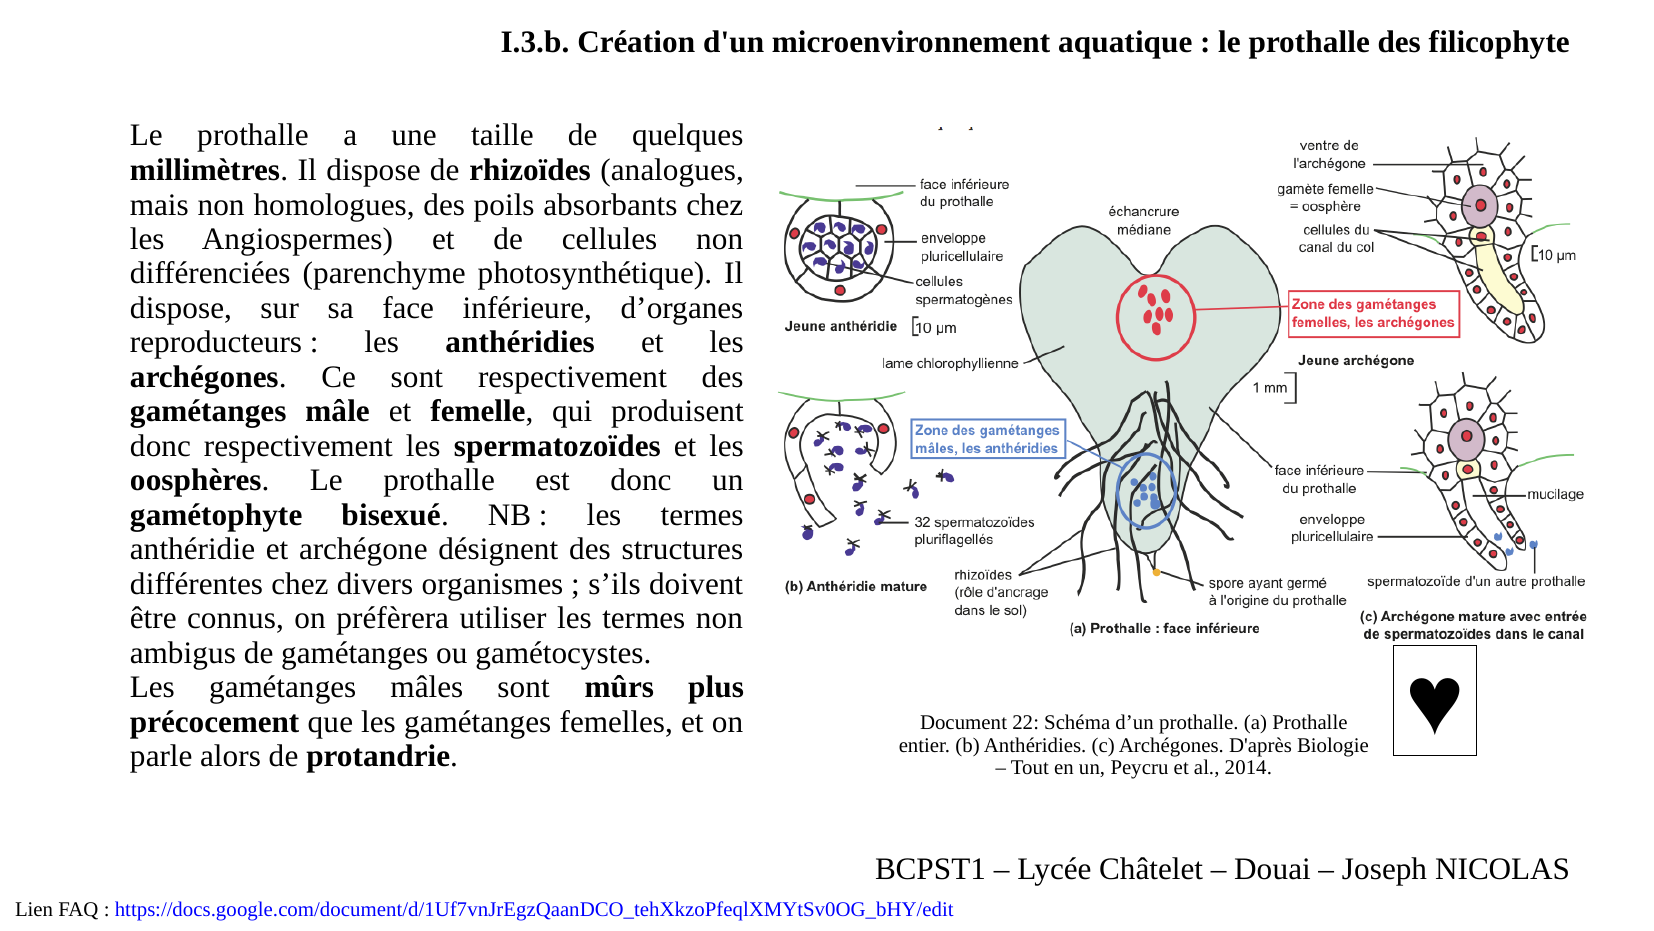

I.3.b. Création d'un microenvironnement aquatique : le prothalle des filicophyte
Le prothalle a une taille de quelques millimètres. Il dispose de rhizoïdes (analogues, mais non homologues, des poils absorbants chez les Angiospermes) et de cellules non différenciées (parenchyme photosynthétique). Il dispose, sur sa face inférieure, d’organes reproducteurs : les anthéridies et les archégones. Ce sont respectivement des gamétanges mâle et femelle, qui produisent donc respectivement les spermatozoïdes et les oosphères. Le prothalle est donc un gamétophyte bisexué. NB : les termes anthéridie et archégone désignent des structures différentes chez divers organismes ; s’ils doivent être connus, on préfèrera utiliser les termes non ambigus de gamétanges ou gamétocystes.
Les gamétanges mâles sont mûrs plus précocement que les gamétanges femelles, et on parle alors de protandrie.
♥
Document 22: Schéma d’un prothalle. (a) Prothalle entier. (b) Anthéridies. (c) Archégones. D'après Biologie – Tout en un, Peycru et al., 2014.
BCPST1 – Lycée Châtelet – Douai – Joseph NICOLAS
Lien FAQ : https://docs.google.com/document/d/1Uf7vnJrEgzQaanDCO_tehXkzoPfeqlXMYtSv0OG_bHY/edit